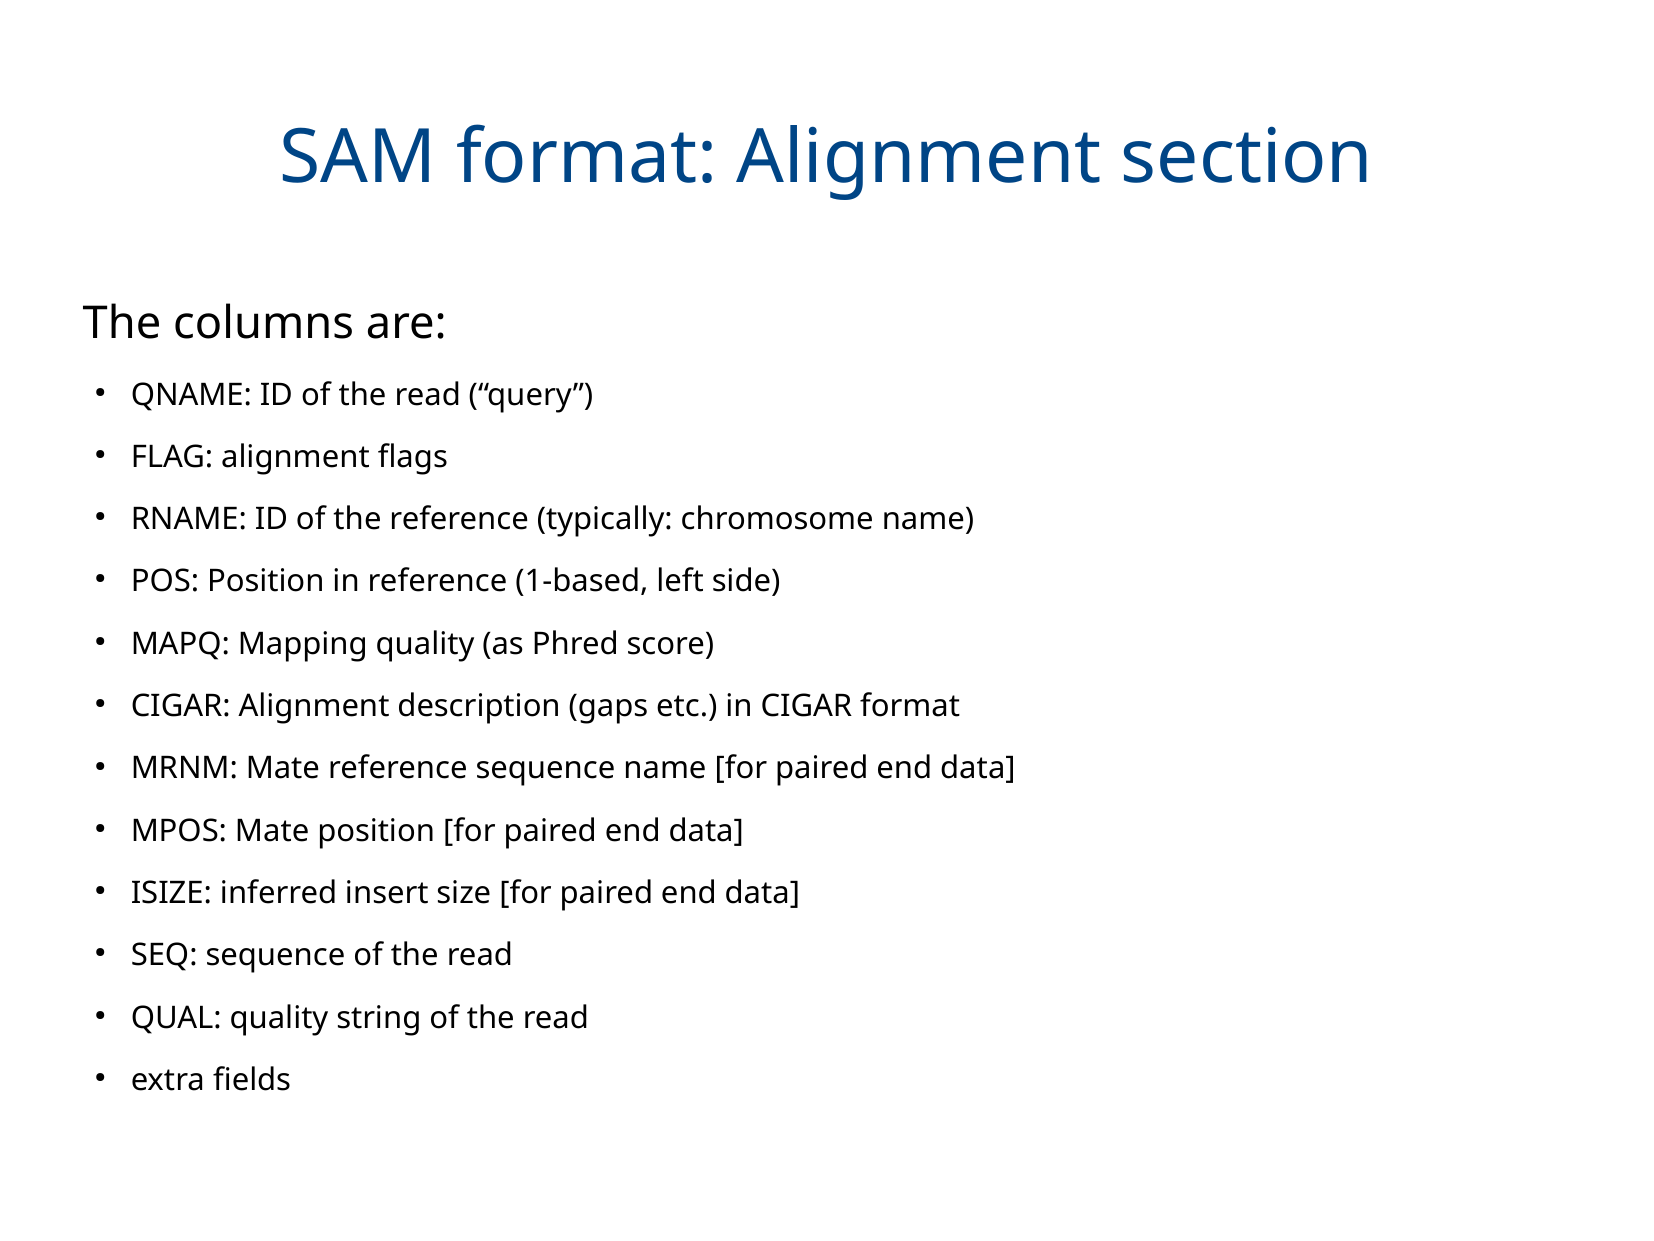

# SAM format: Alignment section
The columns are:
QNAME: ID of the read (“query”)
FLAG: alignment flags
RNAME: ID of the reference (typically: chromosome name)
POS: Position in reference (1-based, left side)
MAPQ: Mapping quality (as Phred score)
CIGAR: Alignment description (gaps etc.) in CIGAR format
MRNM: Mate reference sequence name [for paired end data]
MPOS: Mate position [for paired end data]
ISIZE: inferred insert size [for paired end data]
SEQ: sequence of the read
QUAL: quality string of the read
extra fields